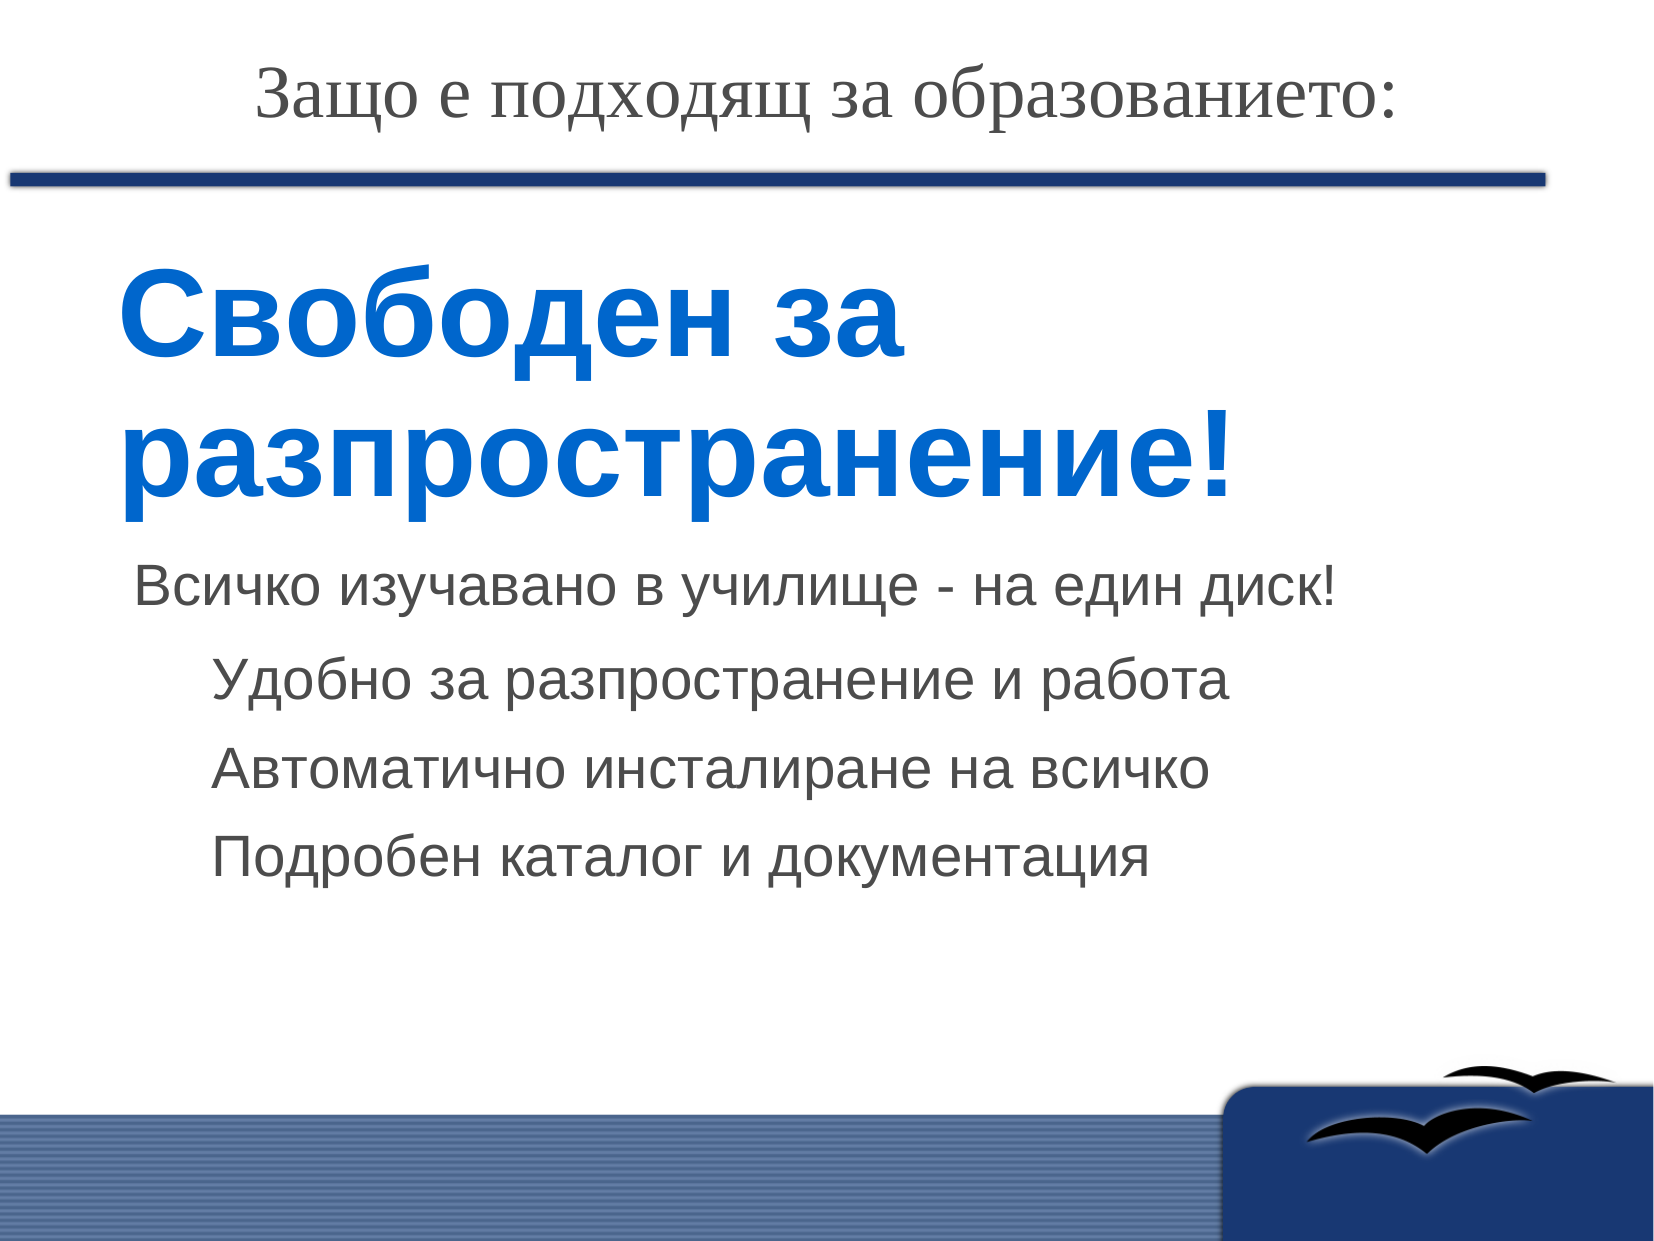

Защо е подходящ за образованието:
# Свободен за разпространение!
 Всичко изучавано в училище - на един диск!
Удобно за разпространение и работа
Автоматично инсталиране на всичко
Подробен каталог и документация